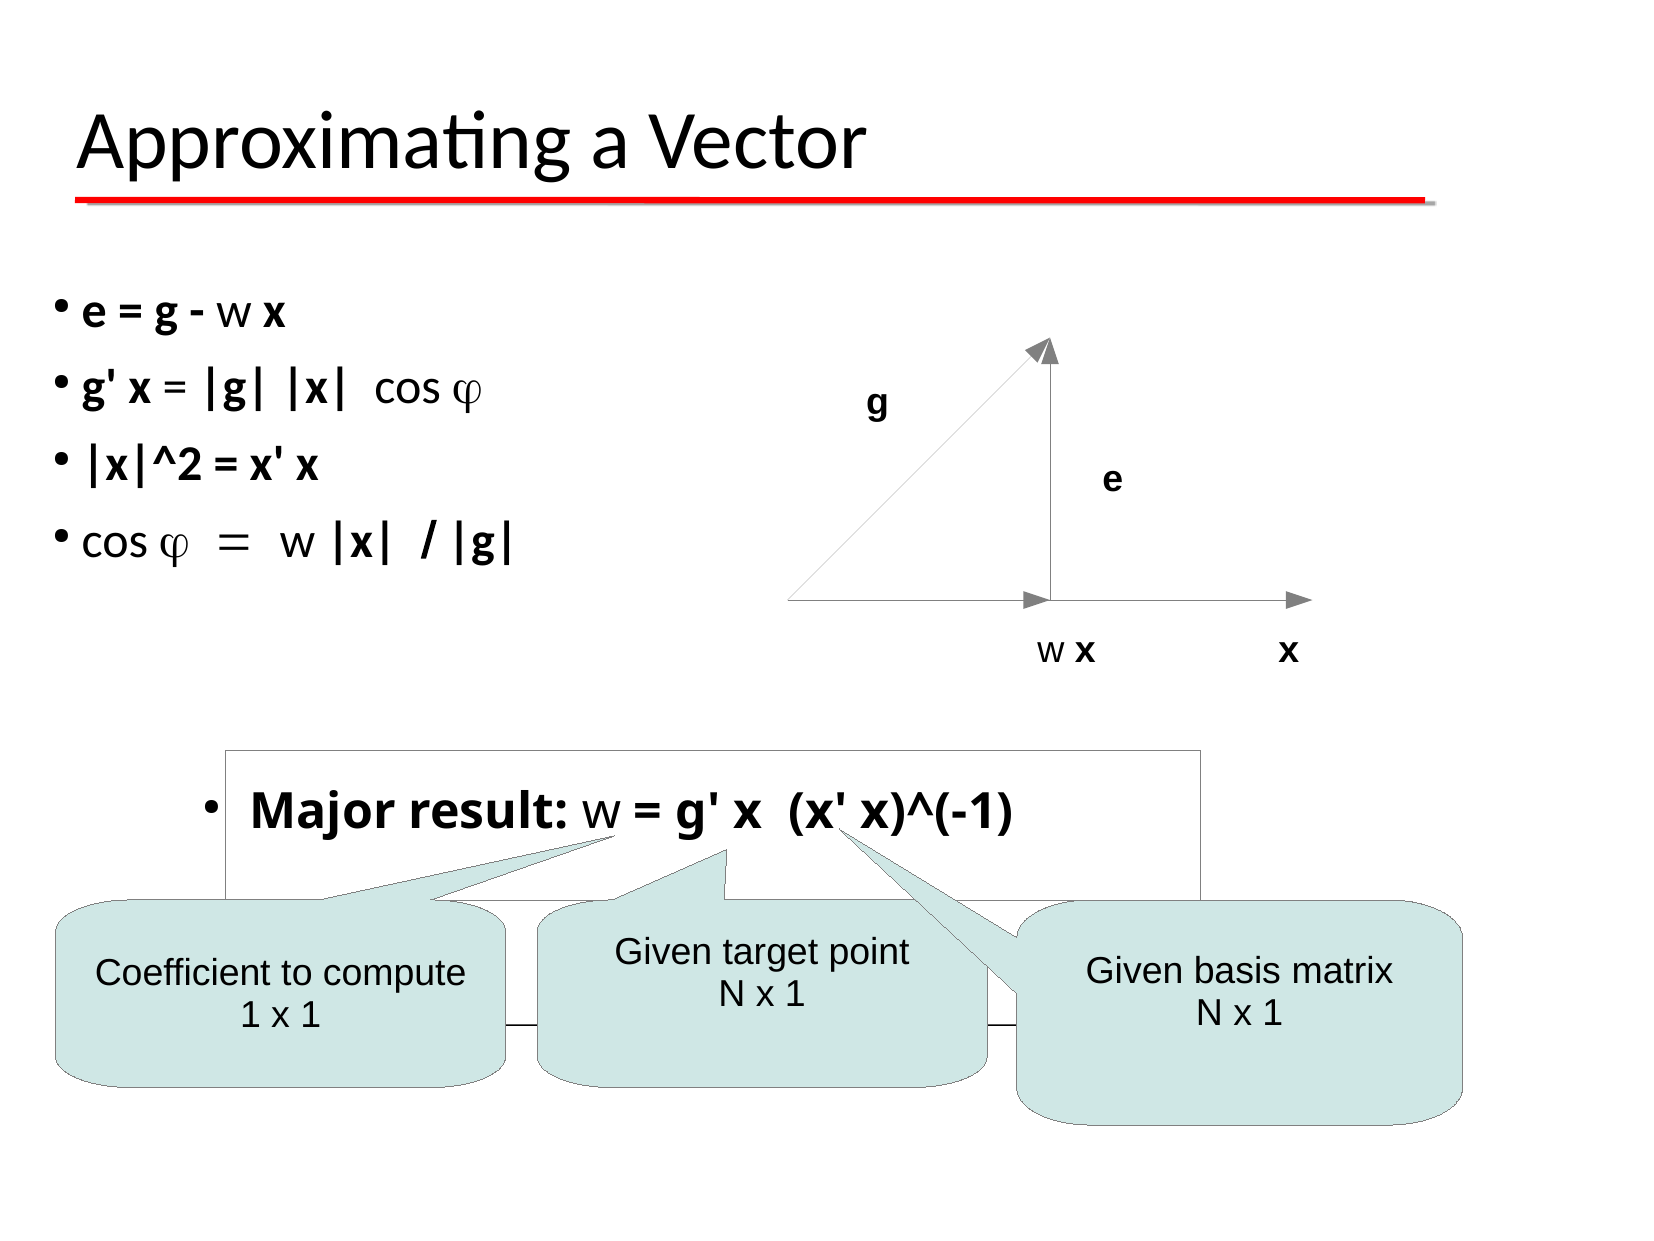

# Approximating a Vector
 e = g - w x
 g' x = |g| |x| cos j
 |x|^2 = x' x
 cos j = w |x| / |g|
Major result: w = g' x (x' x)^(-1)
g
e
w x
 x
Coefficient to compute
1 x 1
Given target point
N x 1
Given basis matrix
N x 1